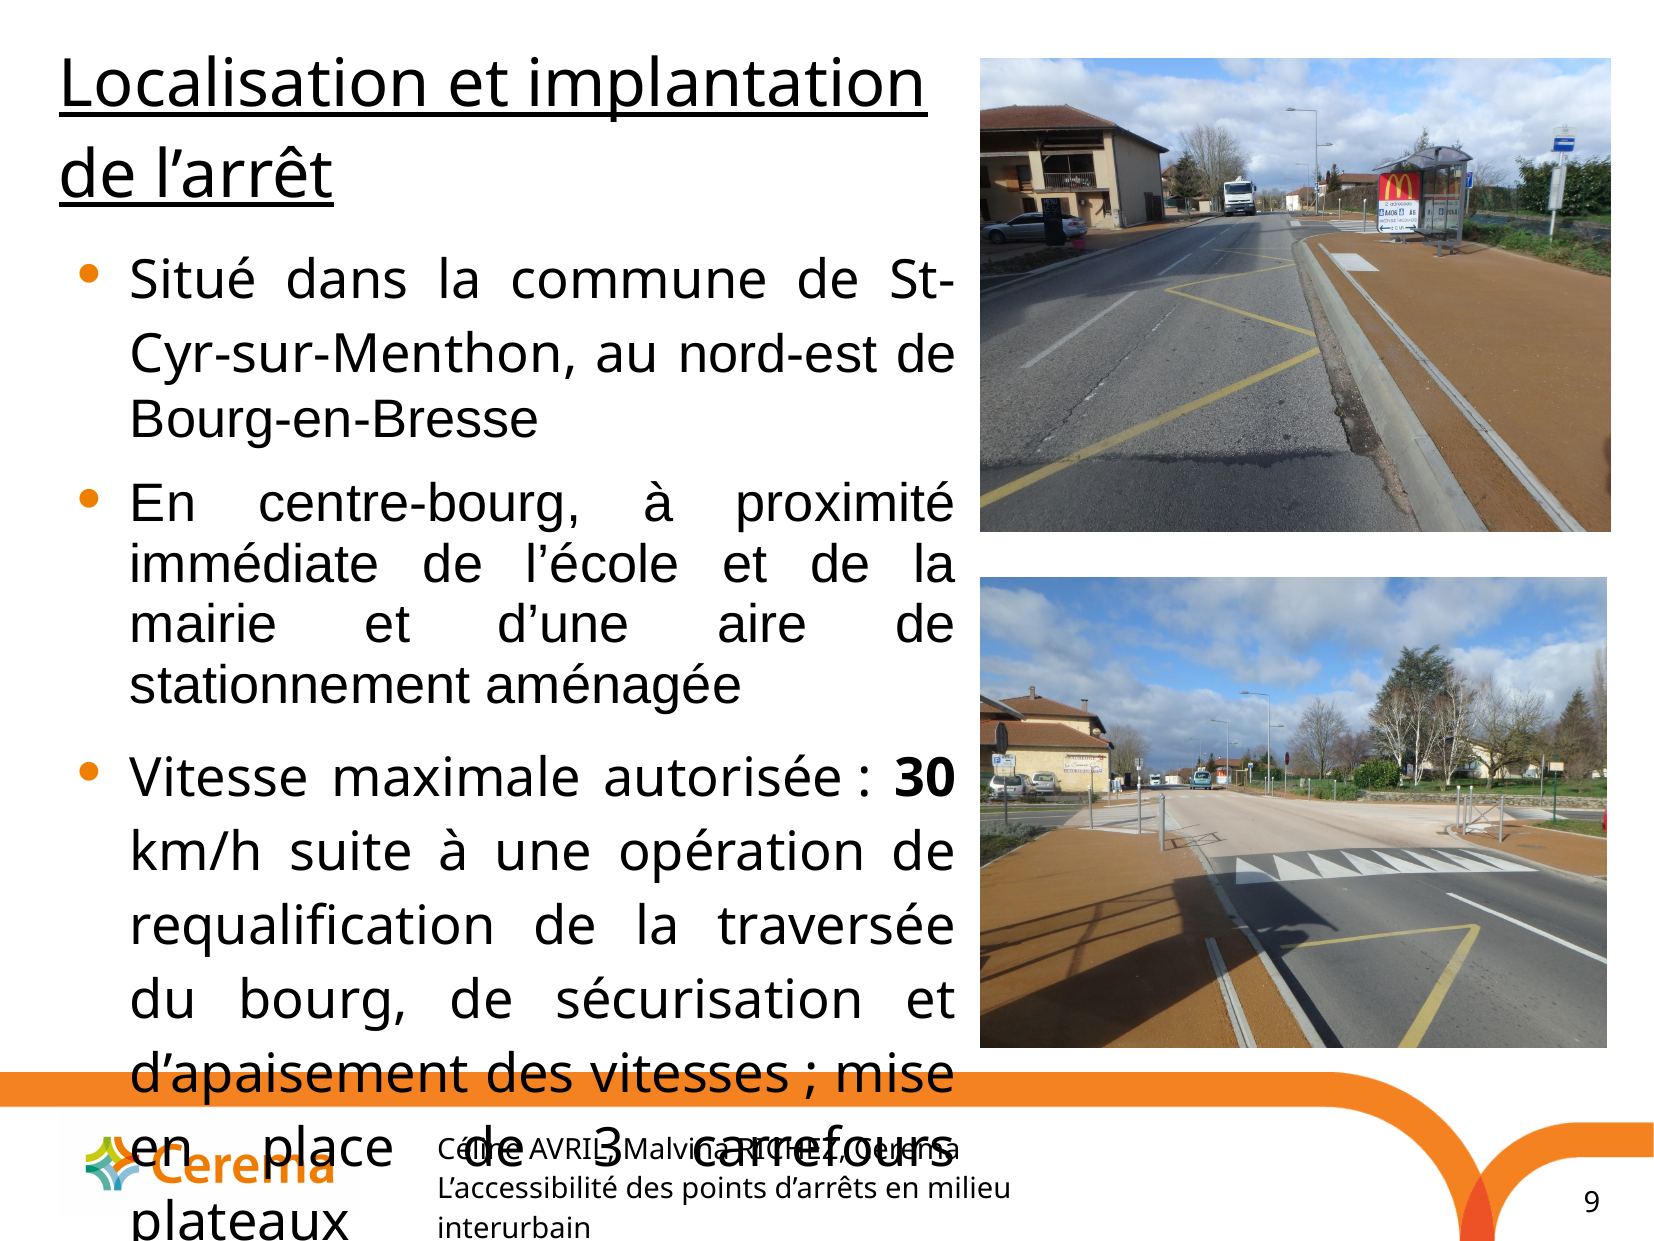

# Localisation et implantation de l’arrêt
Situé dans la commune de St-Cyr-sur-Menthon, au nord-est de Bourg-en-Bresse
En centre-bourg, à proximité immédiate de l’école et de la mairie et d’une aire de stationnement aménagée
Vitesse maximale autorisée : 30 km/h suite à une opération de requalification de la traversée du bourg, de sécurisation et d’apaisement des vitesses ; mise en place de 3 carrefours plateaux
Composantes techniques
Hauteur de quai : 21 cm
Largeur de quai de 2.9m permettant le retournement d’un UFR
Bordures biaises , pour un accostage du car au plus près du quai
Bande de guidage et zone de sécurité
9